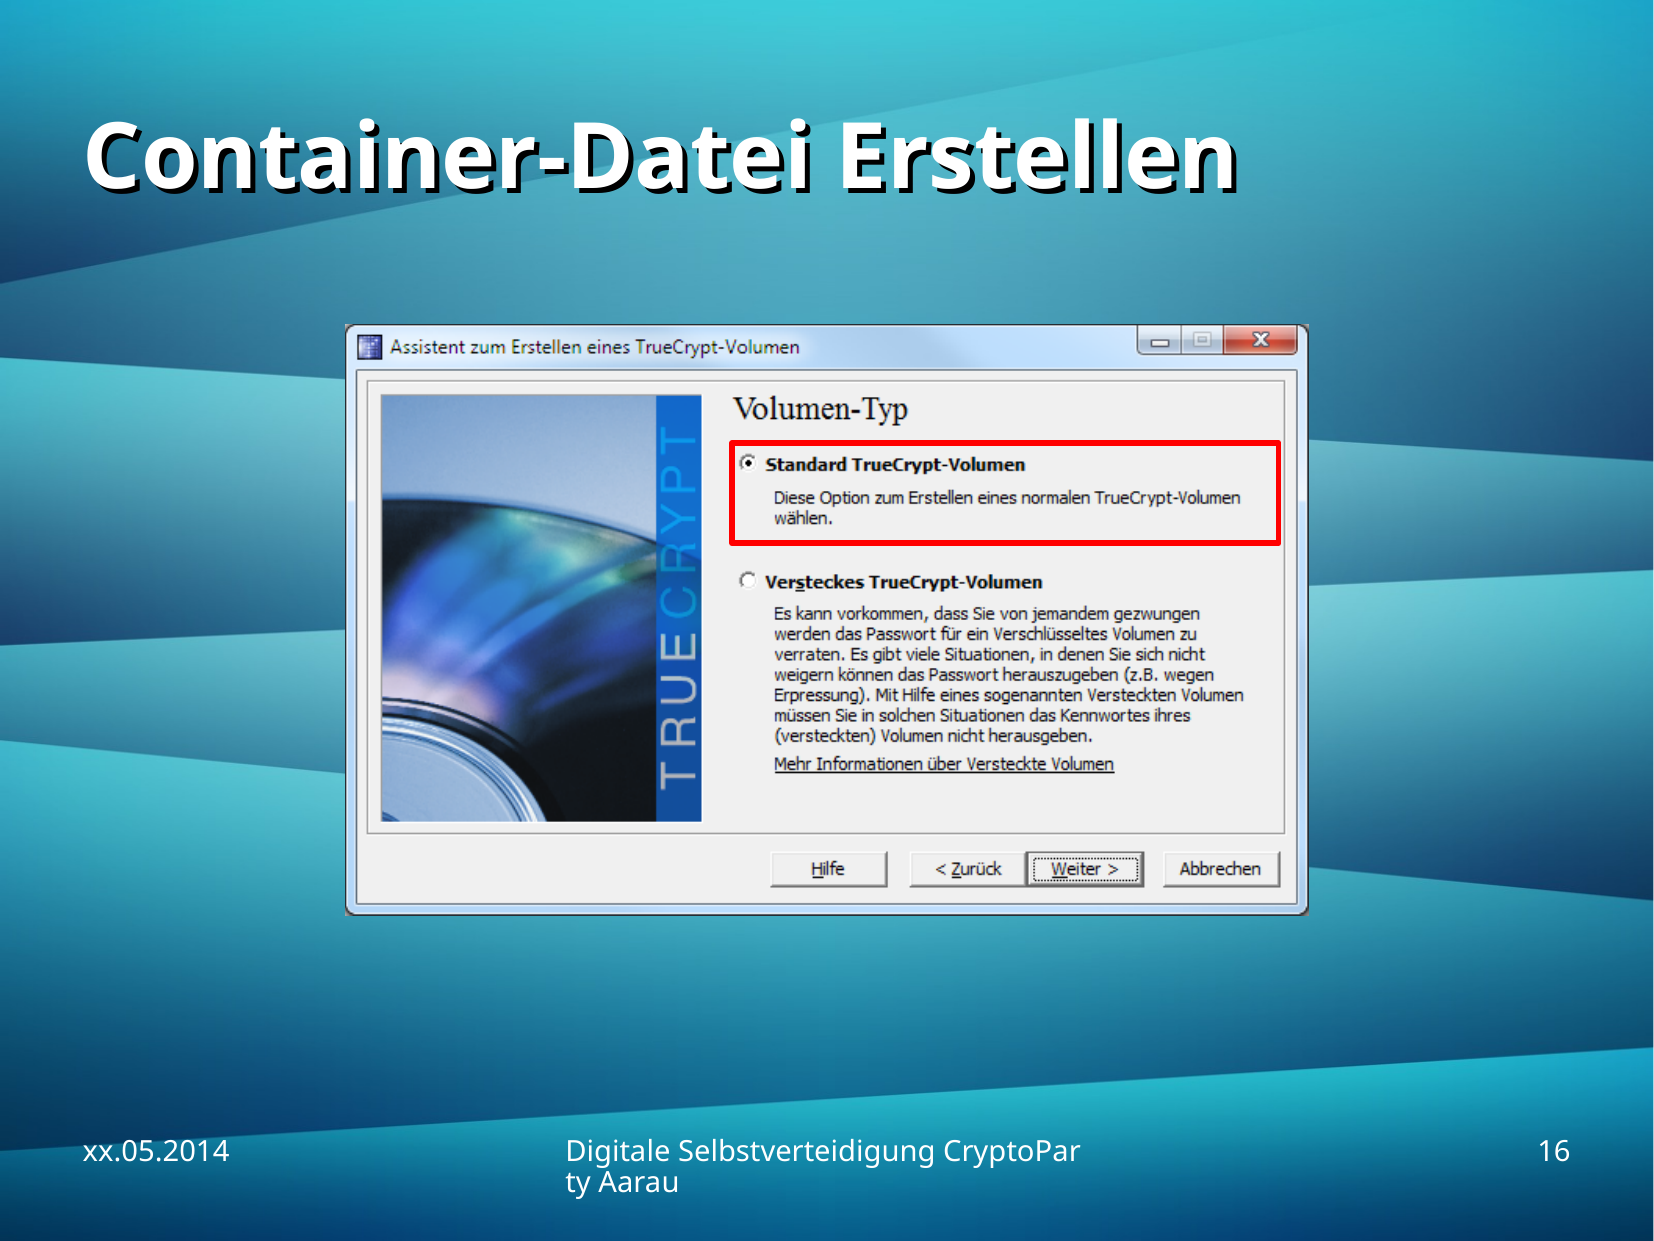

# Container-Datei Erstellen
xx.05.2014
Digitale Selbstverteidigung CryptoParty Aarau
16